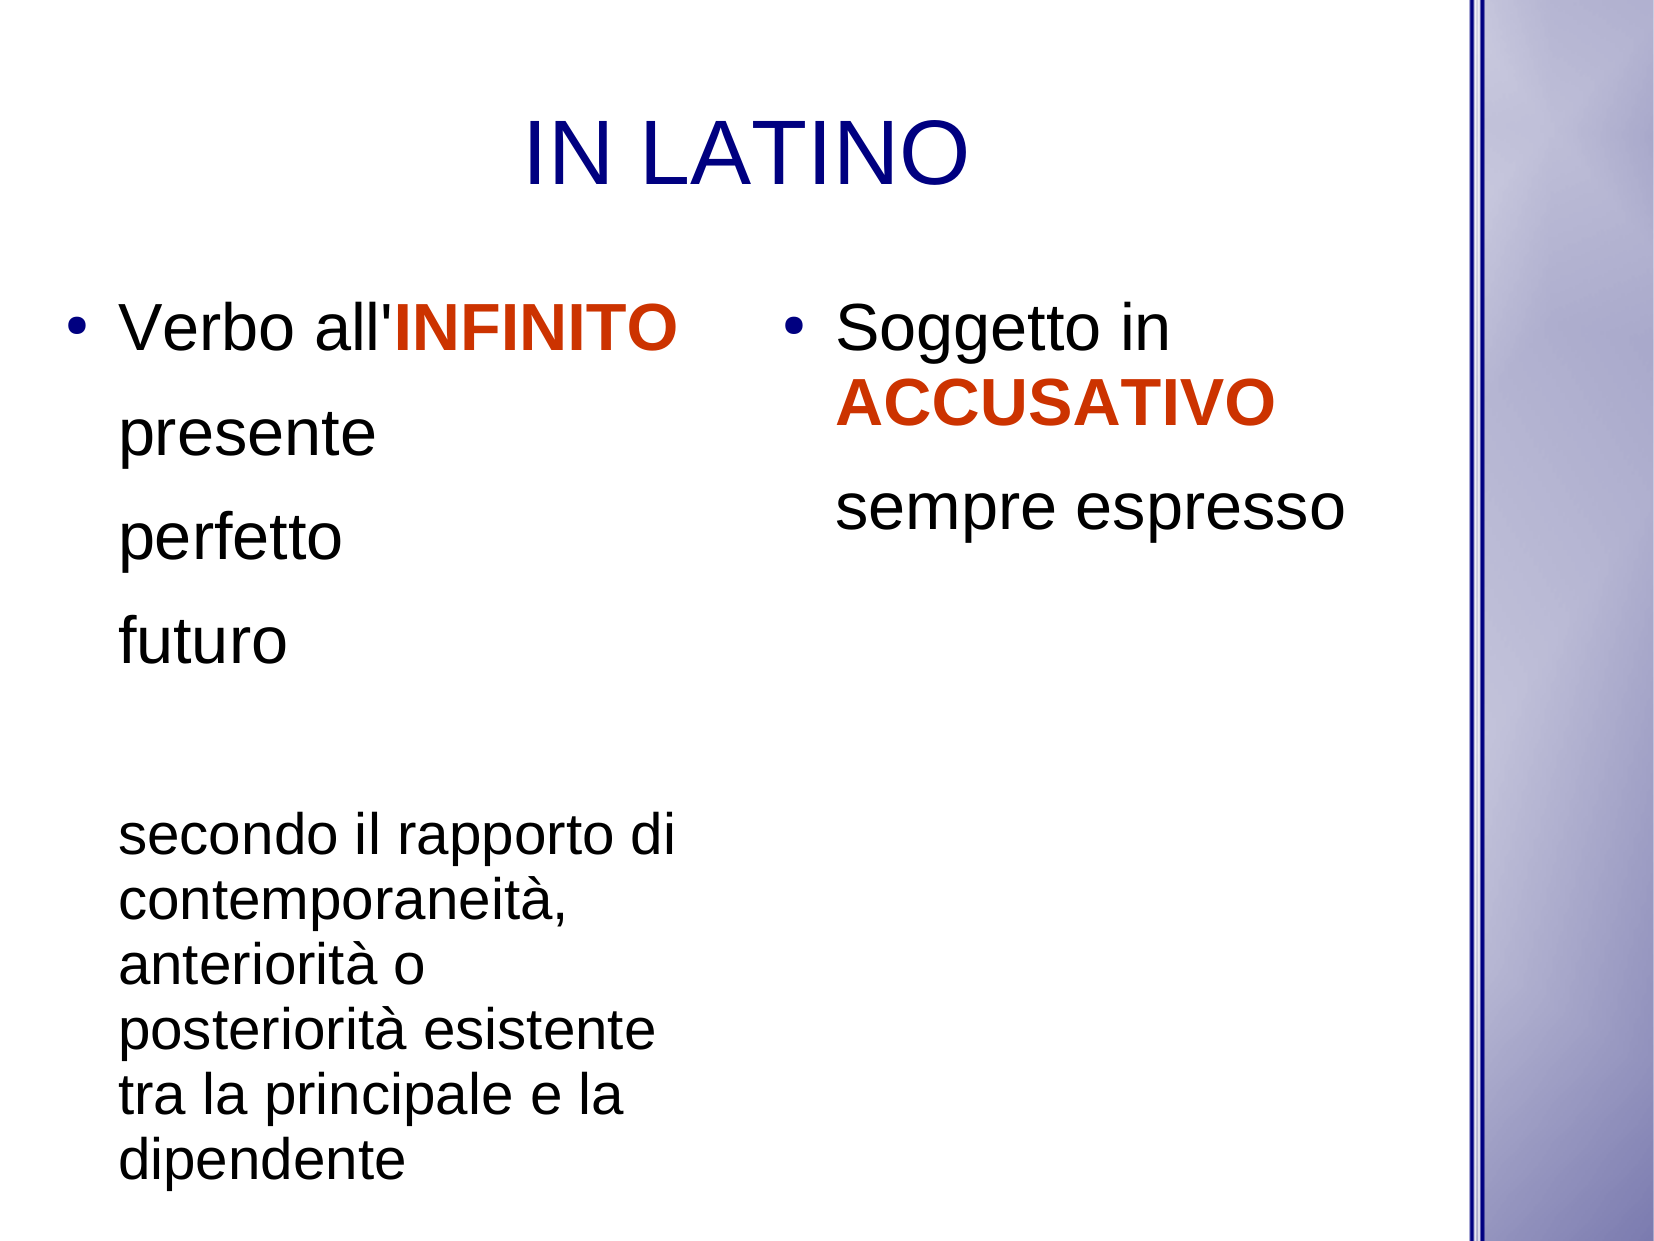

# IN LATINO
Verbo all'INFINITO
presente
perfetto
futuro
secondo il rapporto di contemporaneità, anteriorità o posteriorità esistente tra la principale e la dipendente
Soggetto in ACCUSATIVO
sempre espresso